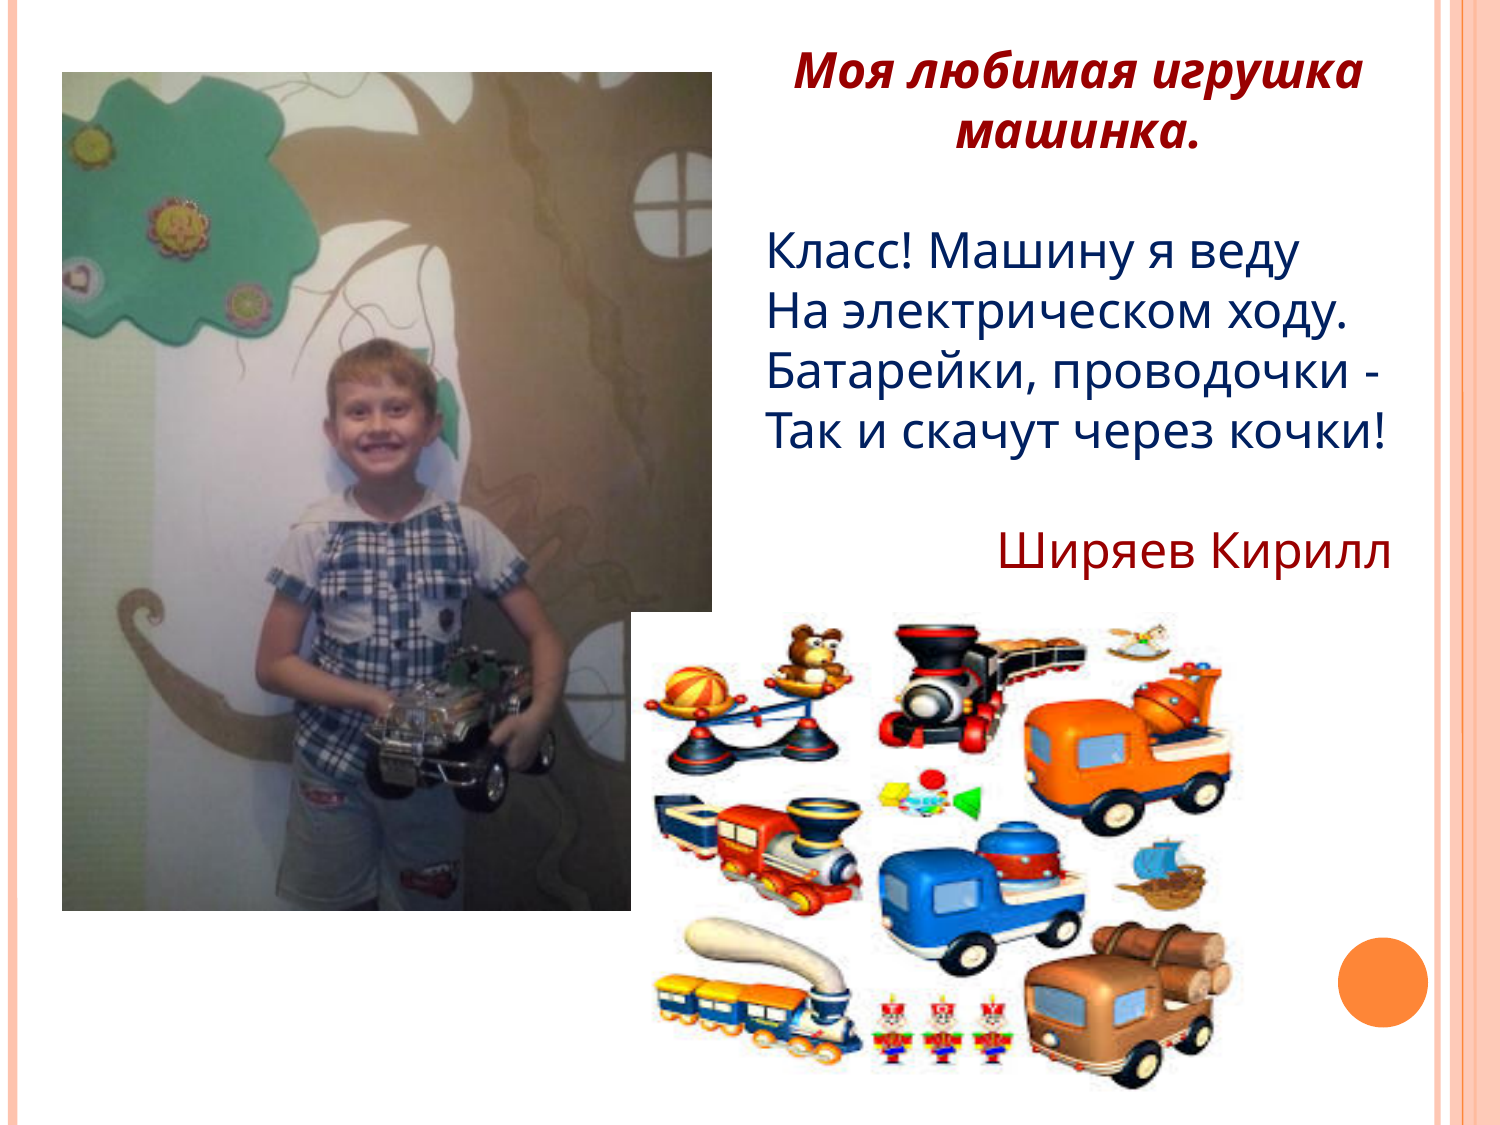

Моя любимая игрушка машинка.
Класс! Машину я веду
На электрическом ходу.
Батарейки, проводочки -
Так и скачут через кочки!
Ширяев Кирилл